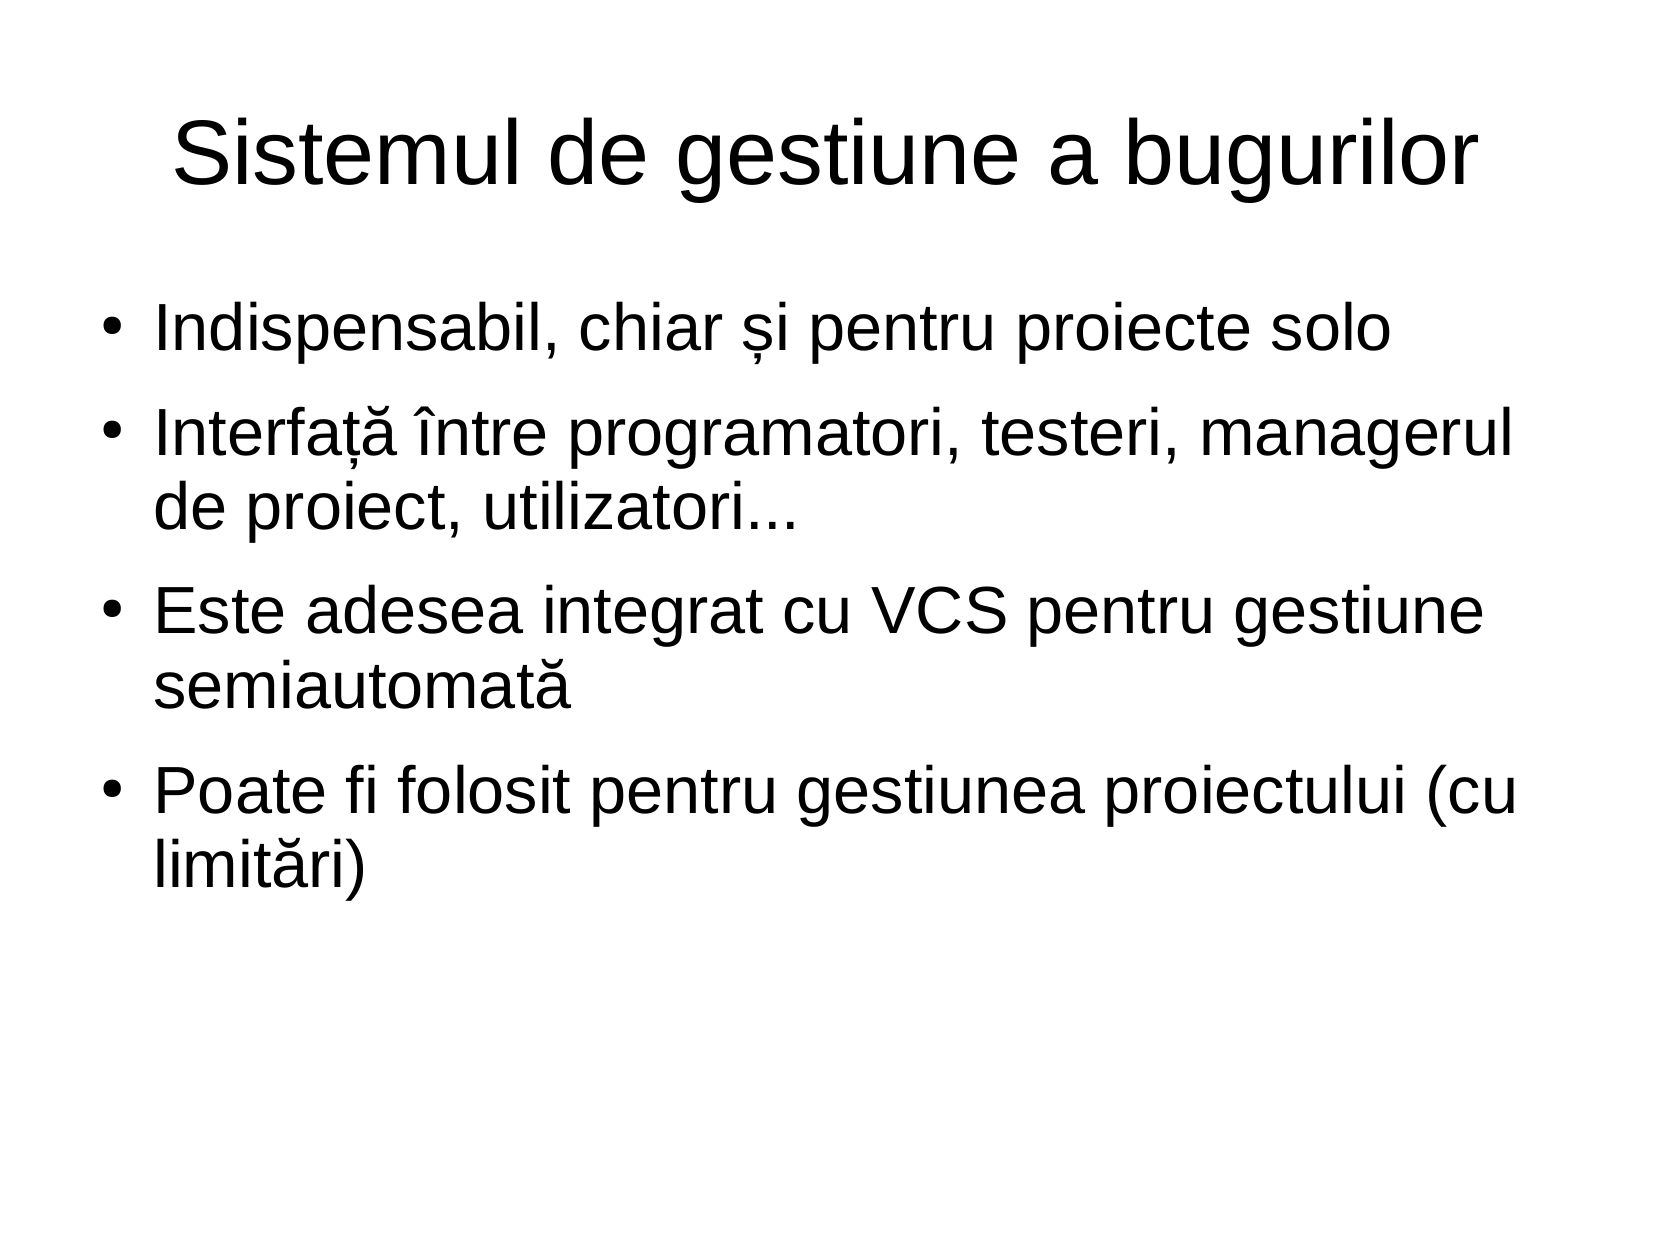

# Sistemul de gestiune a bugurilor
Indispensabil, chiar și pentru proiecte solo
Interfață între programatori, testeri, managerul de proiect, utilizatori...
Este adesea integrat cu VCS pentru gestiune semiautomată
Poate fi folosit pentru gestiunea proiectului (cu limitări)